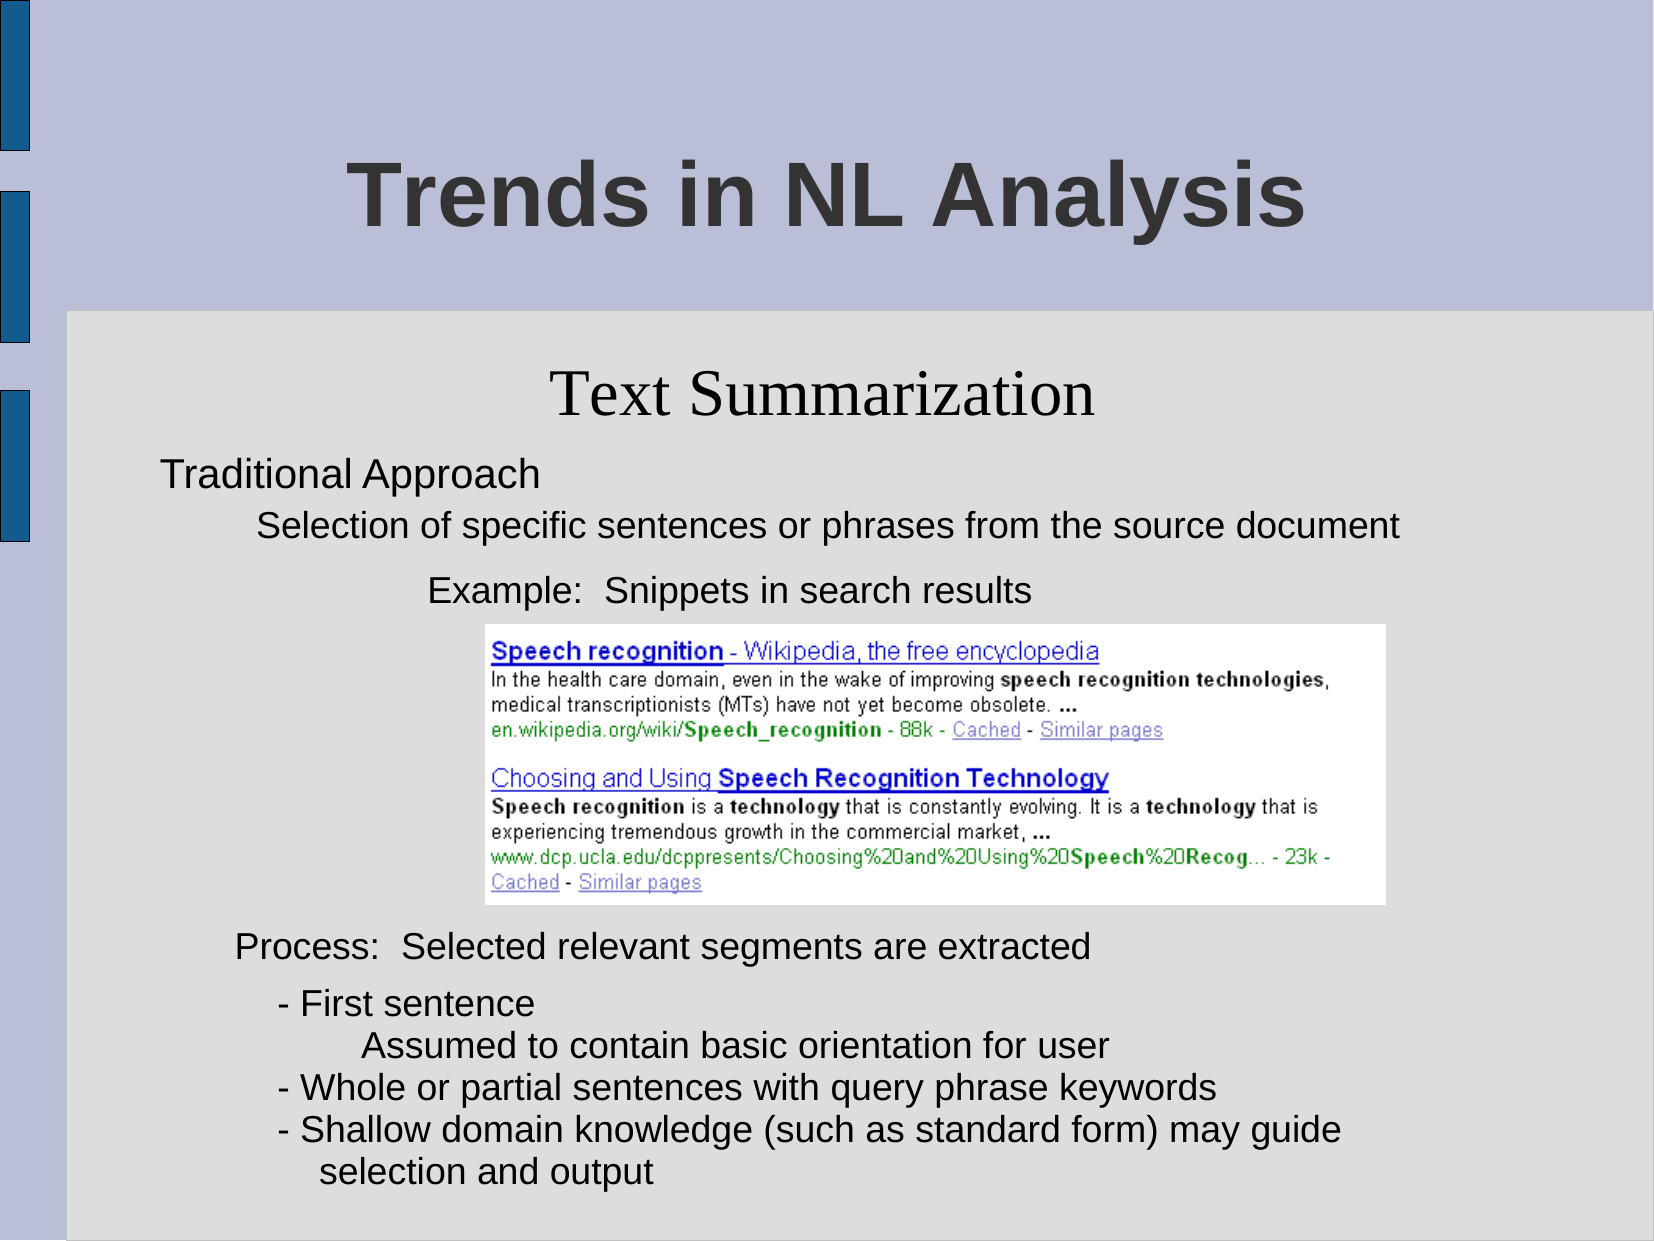

# Trends in NL Analysis
Text Summarization
 Selection of specific sentences or phrases from the source document
Traditional Approach
Example: Snippets in search results
Process: Selected relevant segments are extracted
- First sentence
 Assumed to contain basic orientation for user
- Whole or partial sentences with query phrase keywords
- Shallow domain knowledge (such as standard form) may guide
 selection and output